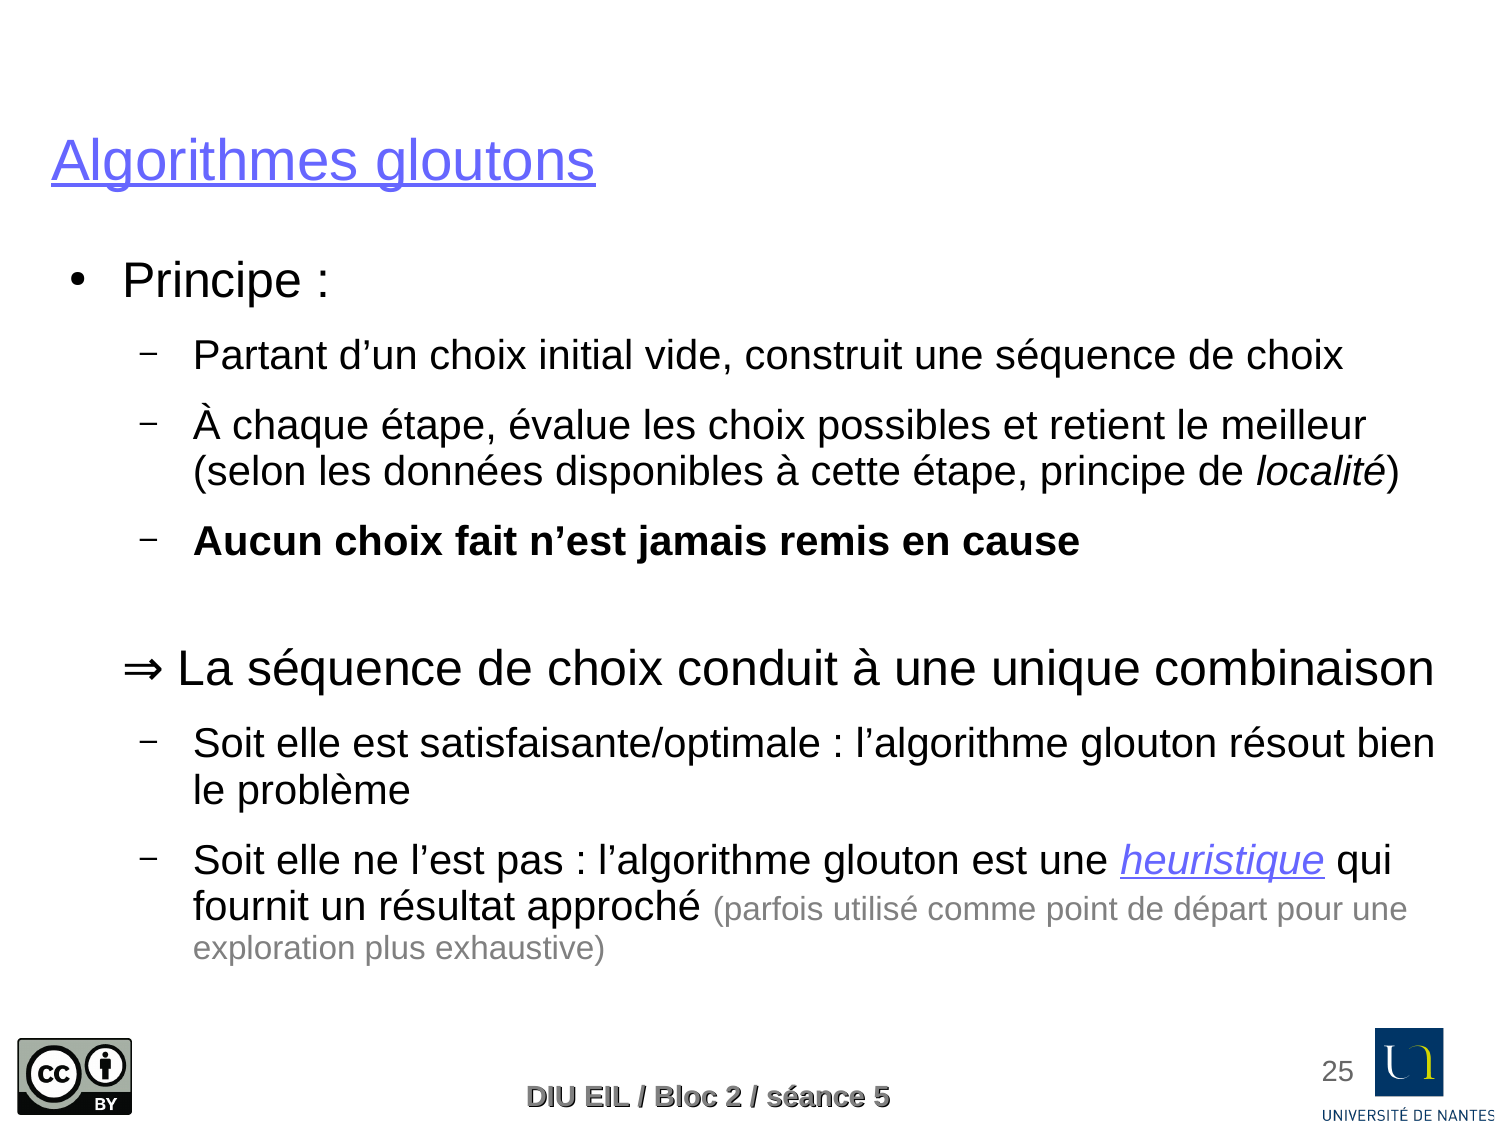

# Algorithmes gloutons
Principe :
Partant d’un choix initial vide, construit une séquence de choix
À chaque étape, évalue les choix possibles et retient le meilleur (selon les données disponibles à cette étape, principe de localité)
Aucun choix fait n’est jamais remis en cause
⇒ La séquence de choix conduit à une unique combinaison
Soit elle est satisfaisante/optimale : l’algorithme glouton résout bien le problème
Soit elle ne l’est pas : l’algorithme glouton est une heuristique qui fournit un résultat approché (parfois utilisé comme point de départ pour une exploration plus exhaustive)
25